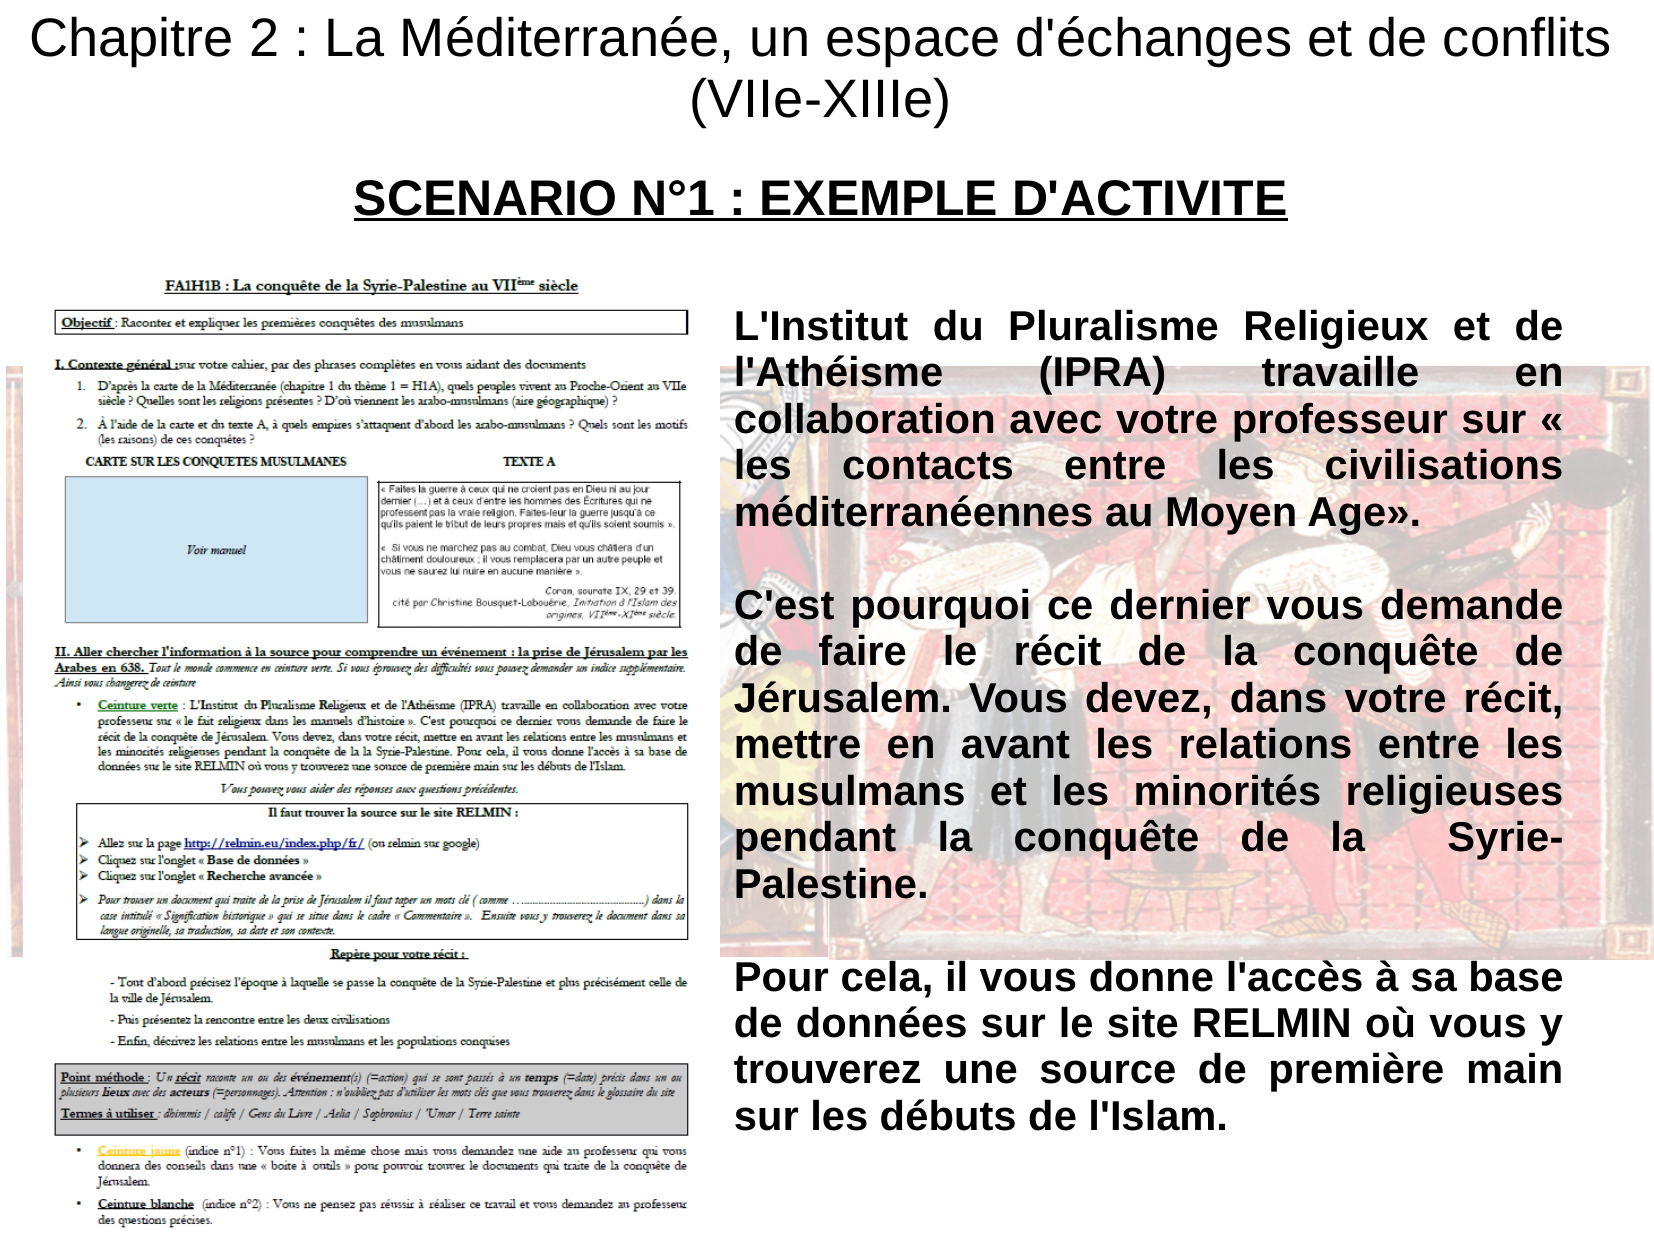

Chapitre 2 : La Méditerranée, un espace d'échanges et de conflits (VIIe-XIIIe)
SCENARIO N°1 : EXEMPLE D'ACTIVITE
L'Institut du Pluralisme Religieux et de l'Athéisme (IPRA) travaille en collaboration avec votre professeur sur « les contacts entre les civilisations méditerranéennes au Moyen Age».
C'est pourquoi ce dernier vous demande de faire le récit de la conquête de Jérusalem. Vous devez, dans votre récit, mettre en avant les relations entre les musulmans et les minorités religieuses pendant la conquête de la Syrie-Palestine.
Pour cela, il vous donne l'accès à sa base de données sur le site RELMIN où vous y trouverez une source de première main sur les débuts de l'Islam.